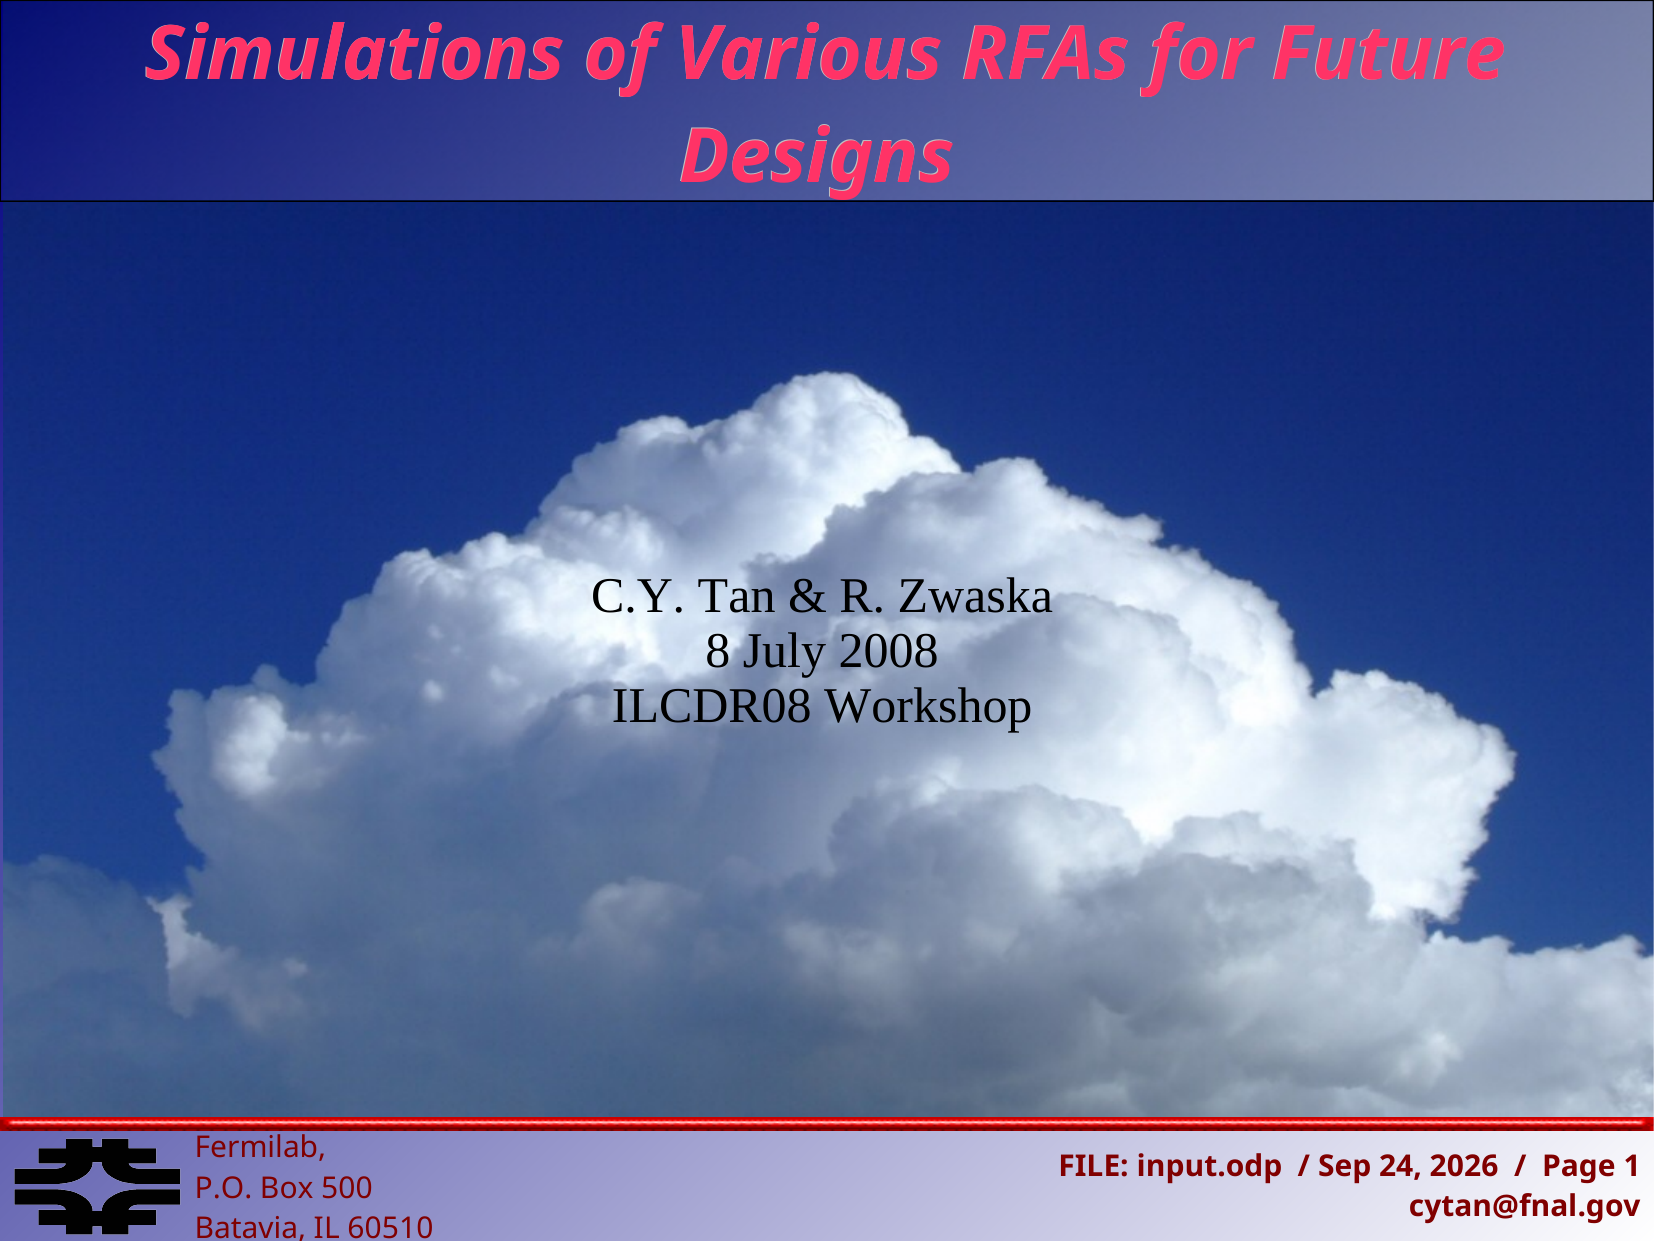

# Simulations of Various RFAs for Future Designs
C.Y. Tan & R. Zwaska
8 July 2008
ILCDR08 Workshop